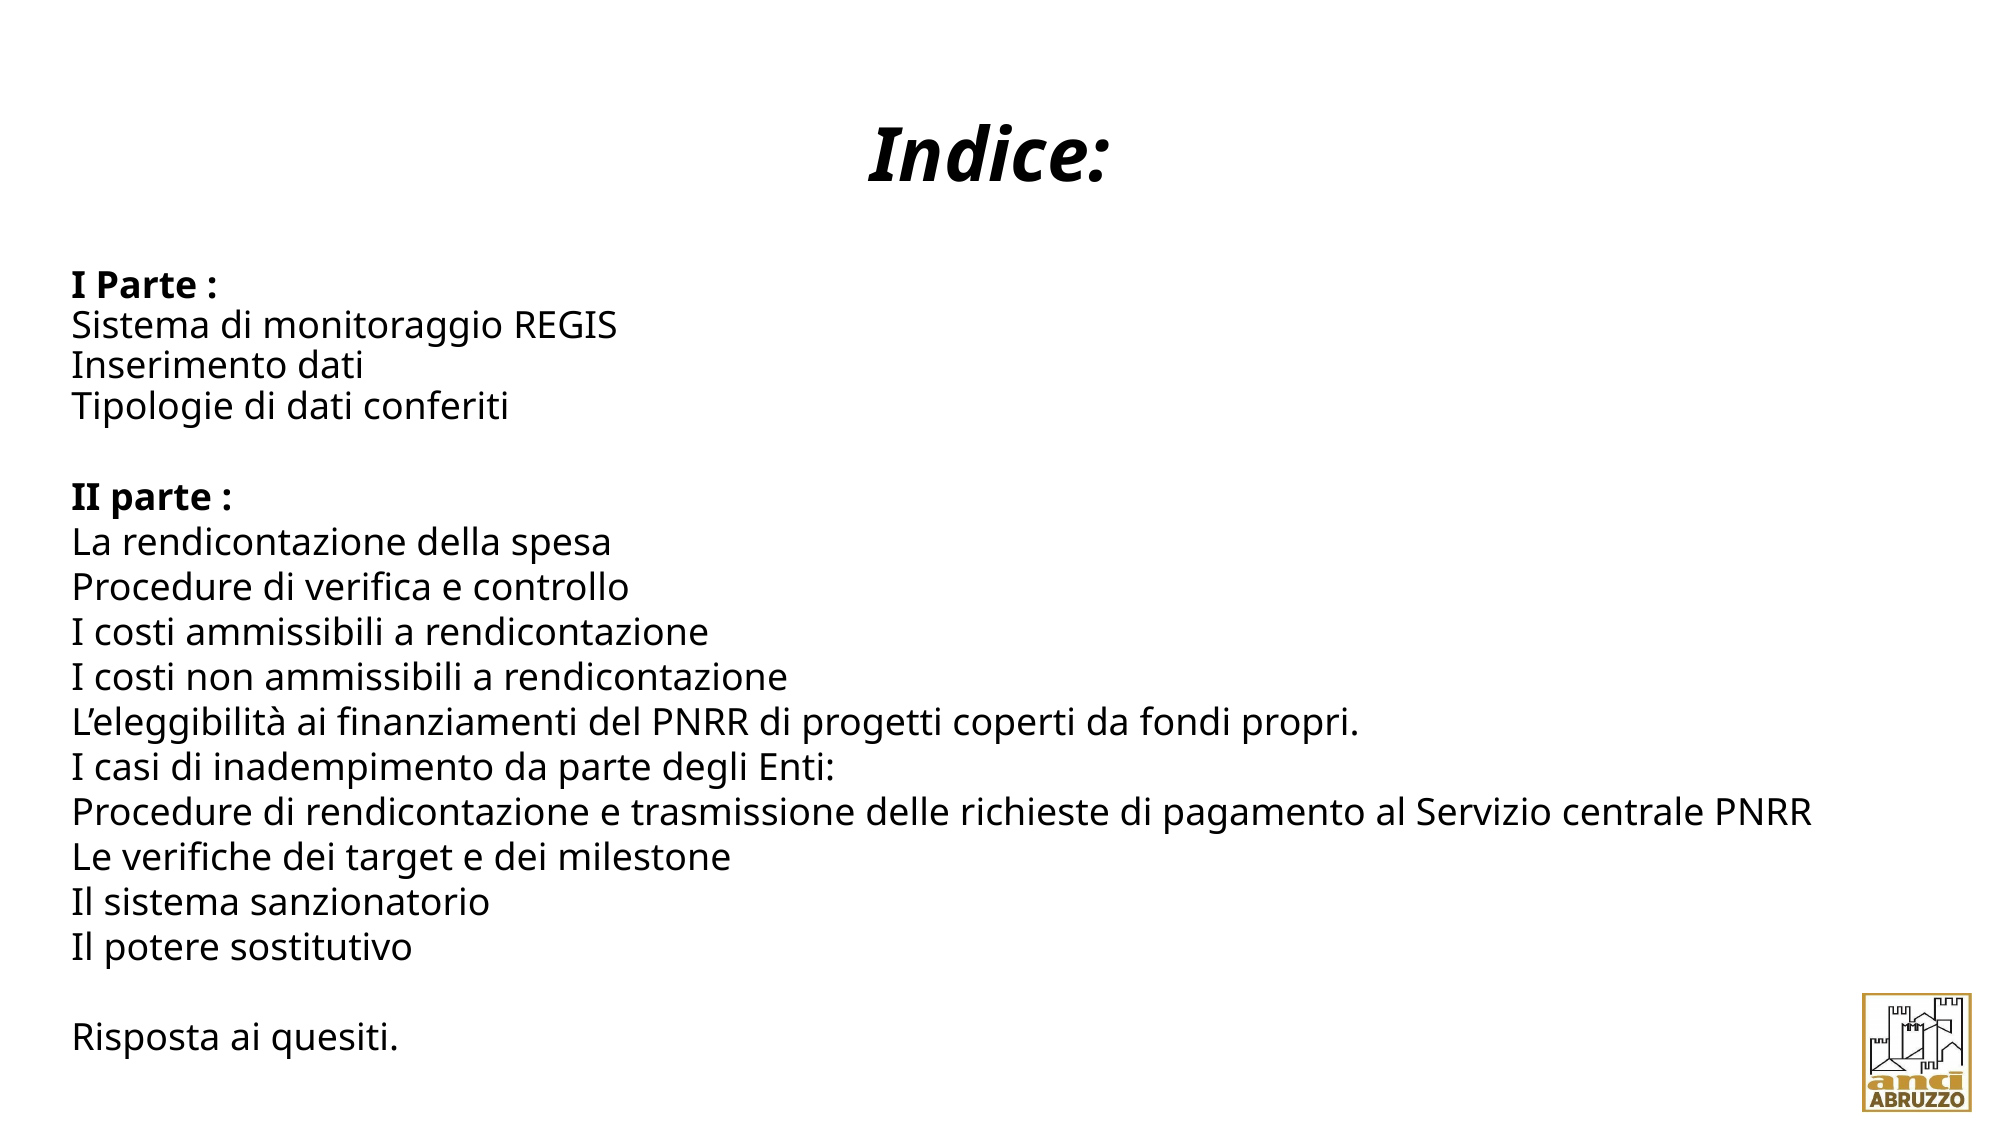

Indice:
# I Parte : Sistema di monitoraggio REGIS Inserimento dati Tipologie di dati conferiti
II parte :
La rendicontazione della spesa
Procedure di verifica e controllo
I costi ammissibili a rendicontazione
I costi non ammissibili a rendicontazione
L’eleggibilità ai finanziamenti del PNRR di progetti coperti da fondi propri.
I casi di inadempimento da parte degli Enti:
Procedure di rendicontazione e trasmissione delle richieste di pagamento al Servizio centrale PNRR
Le verifiche dei target e dei milestone
Il sistema sanzionatorio
Il potere sostitutivo
Risposta ai quesiti.